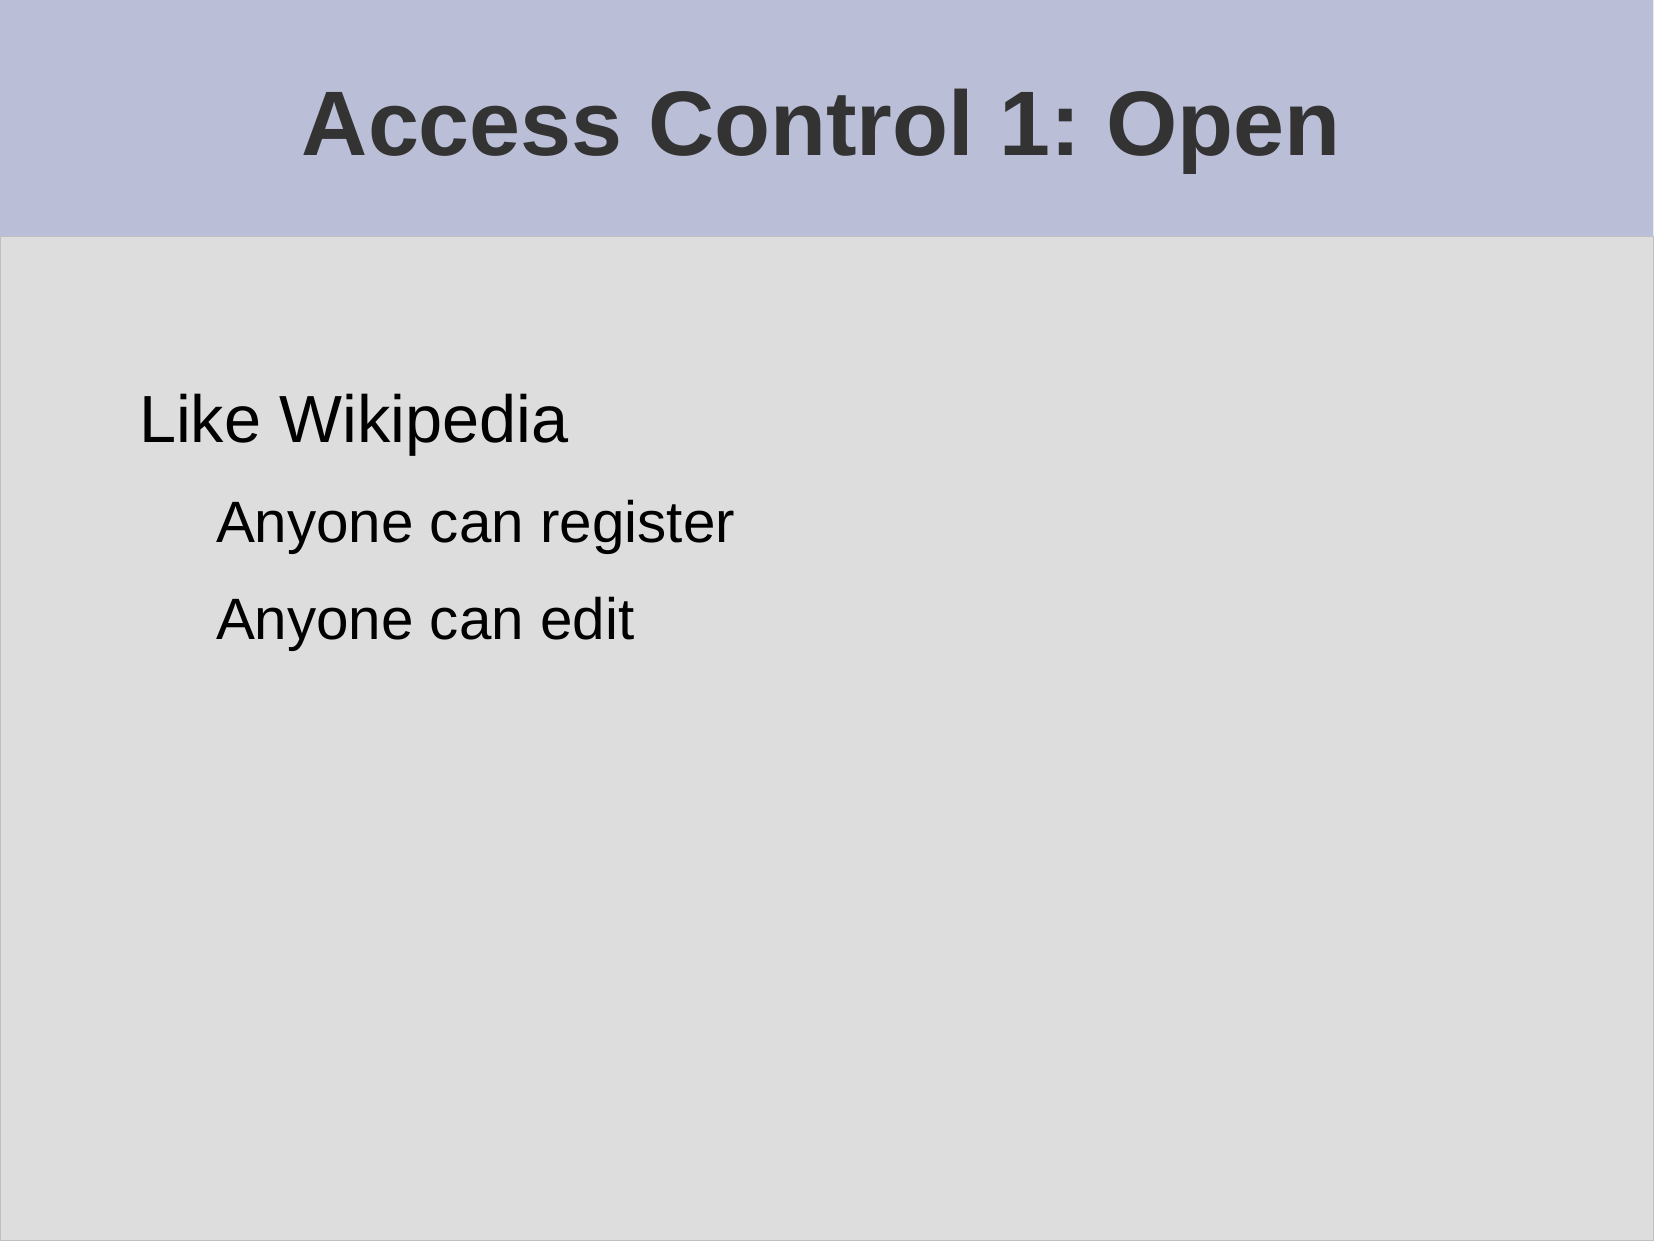

# Access Control 1: Open
Like Wikipedia
Anyone can register
Anyone can edit